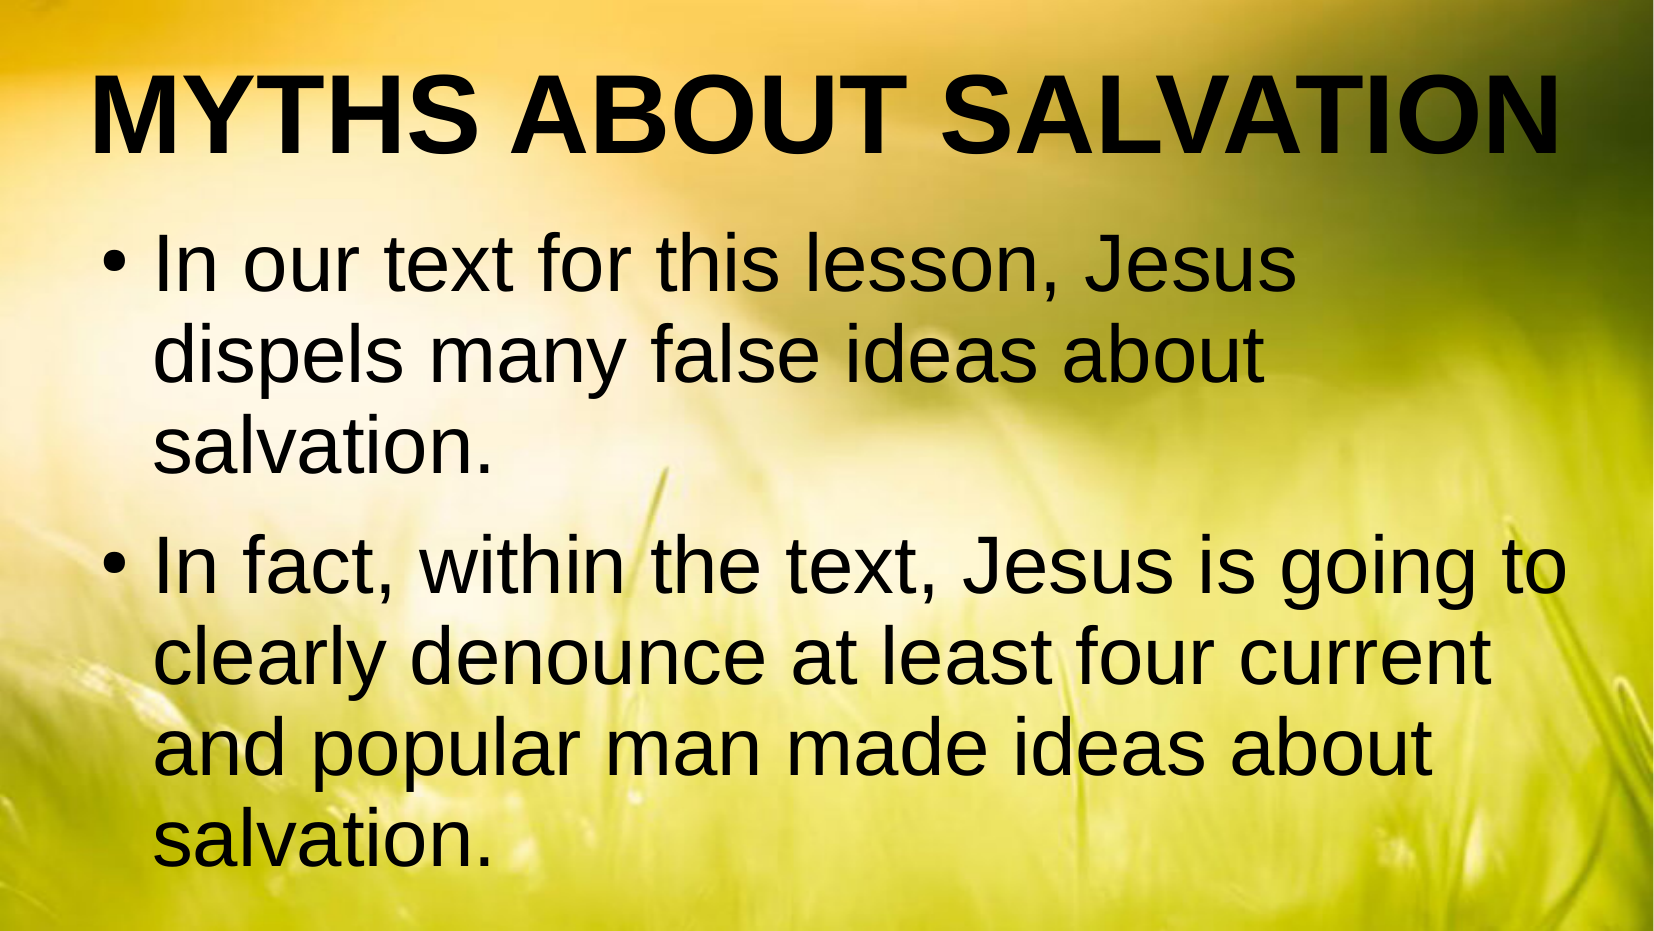

# MYTHS ABOUT SALVATION
In our text for this lesson, Jesus dispels many false ideas about salvation.
In fact, within the text, Jesus is going to clearly denounce at least four current and popular man made ideas about salvation.